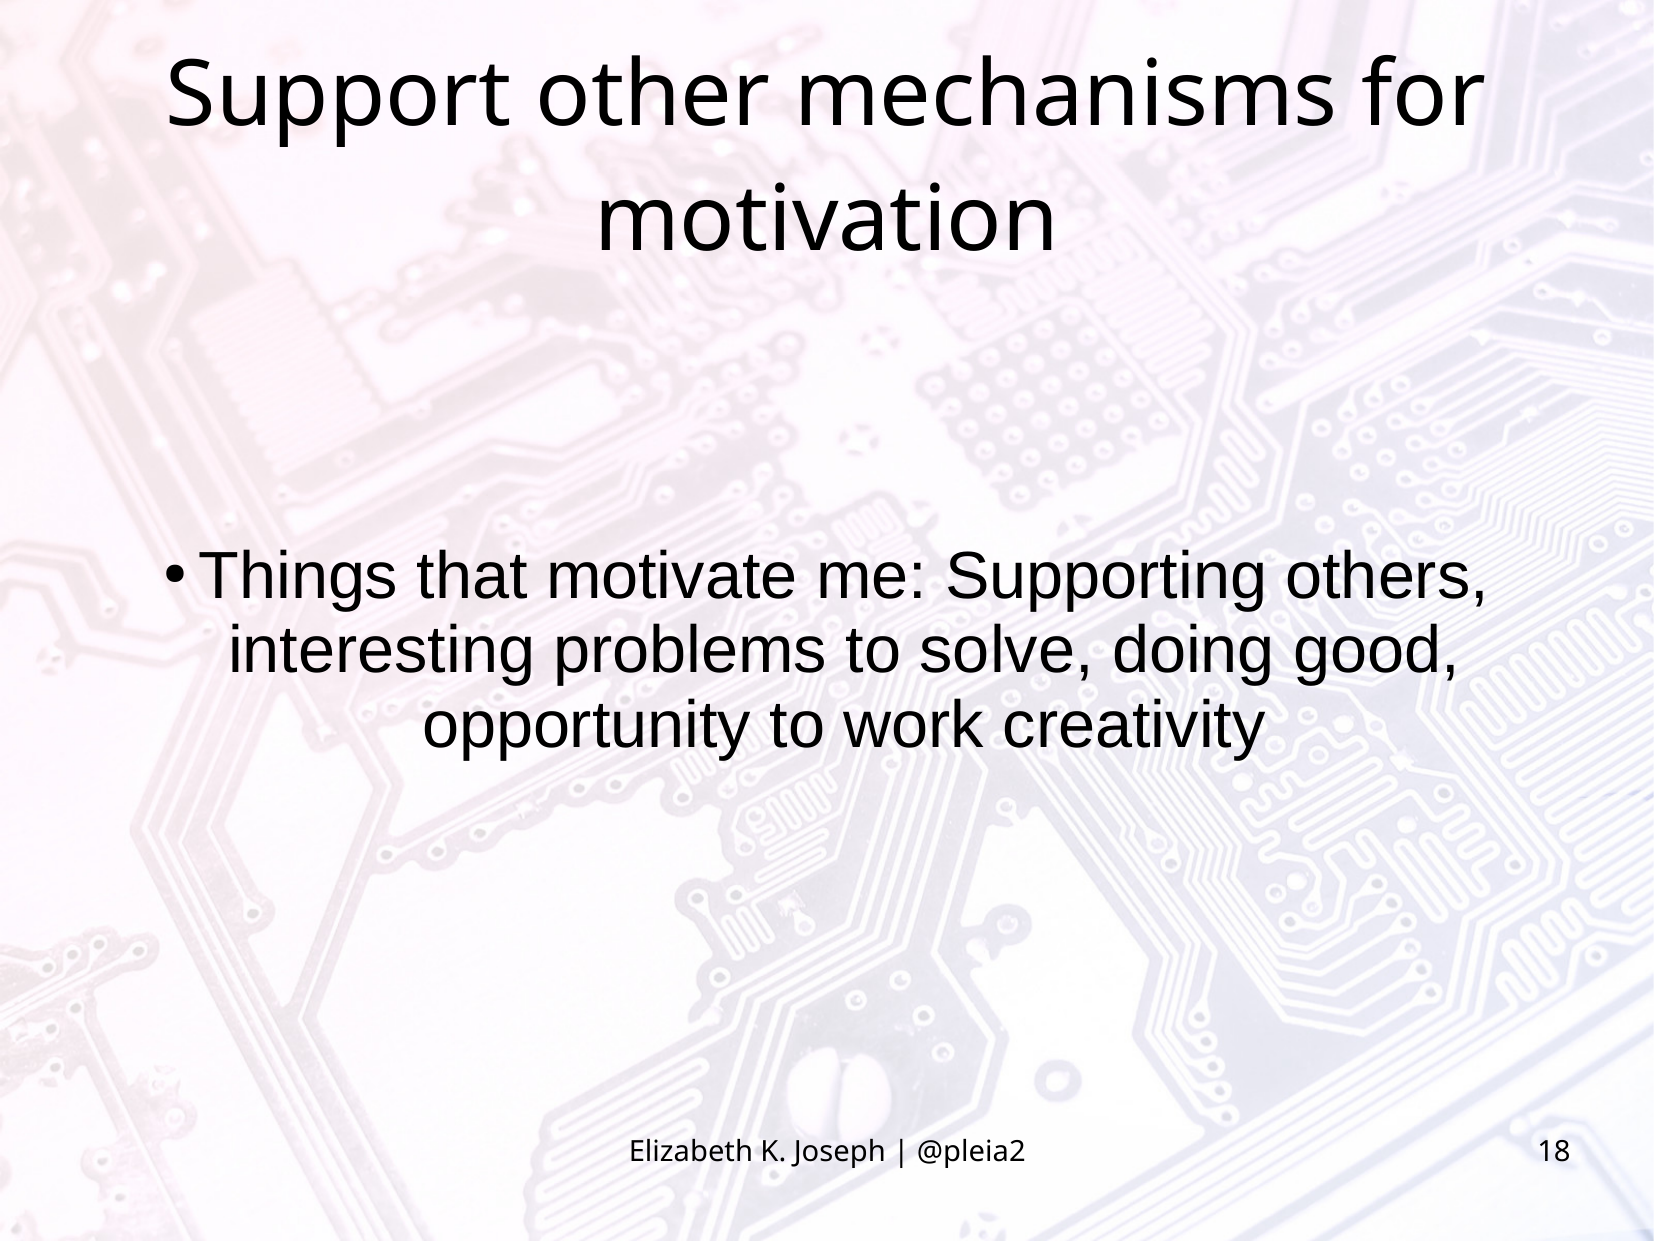

# Support other mechanisms for motivation
Things that motivate me: Supporting others, interesting problems to solve, doing good, opportunity to work creativity
Elizabeth K. Joseph | @pleia2
18